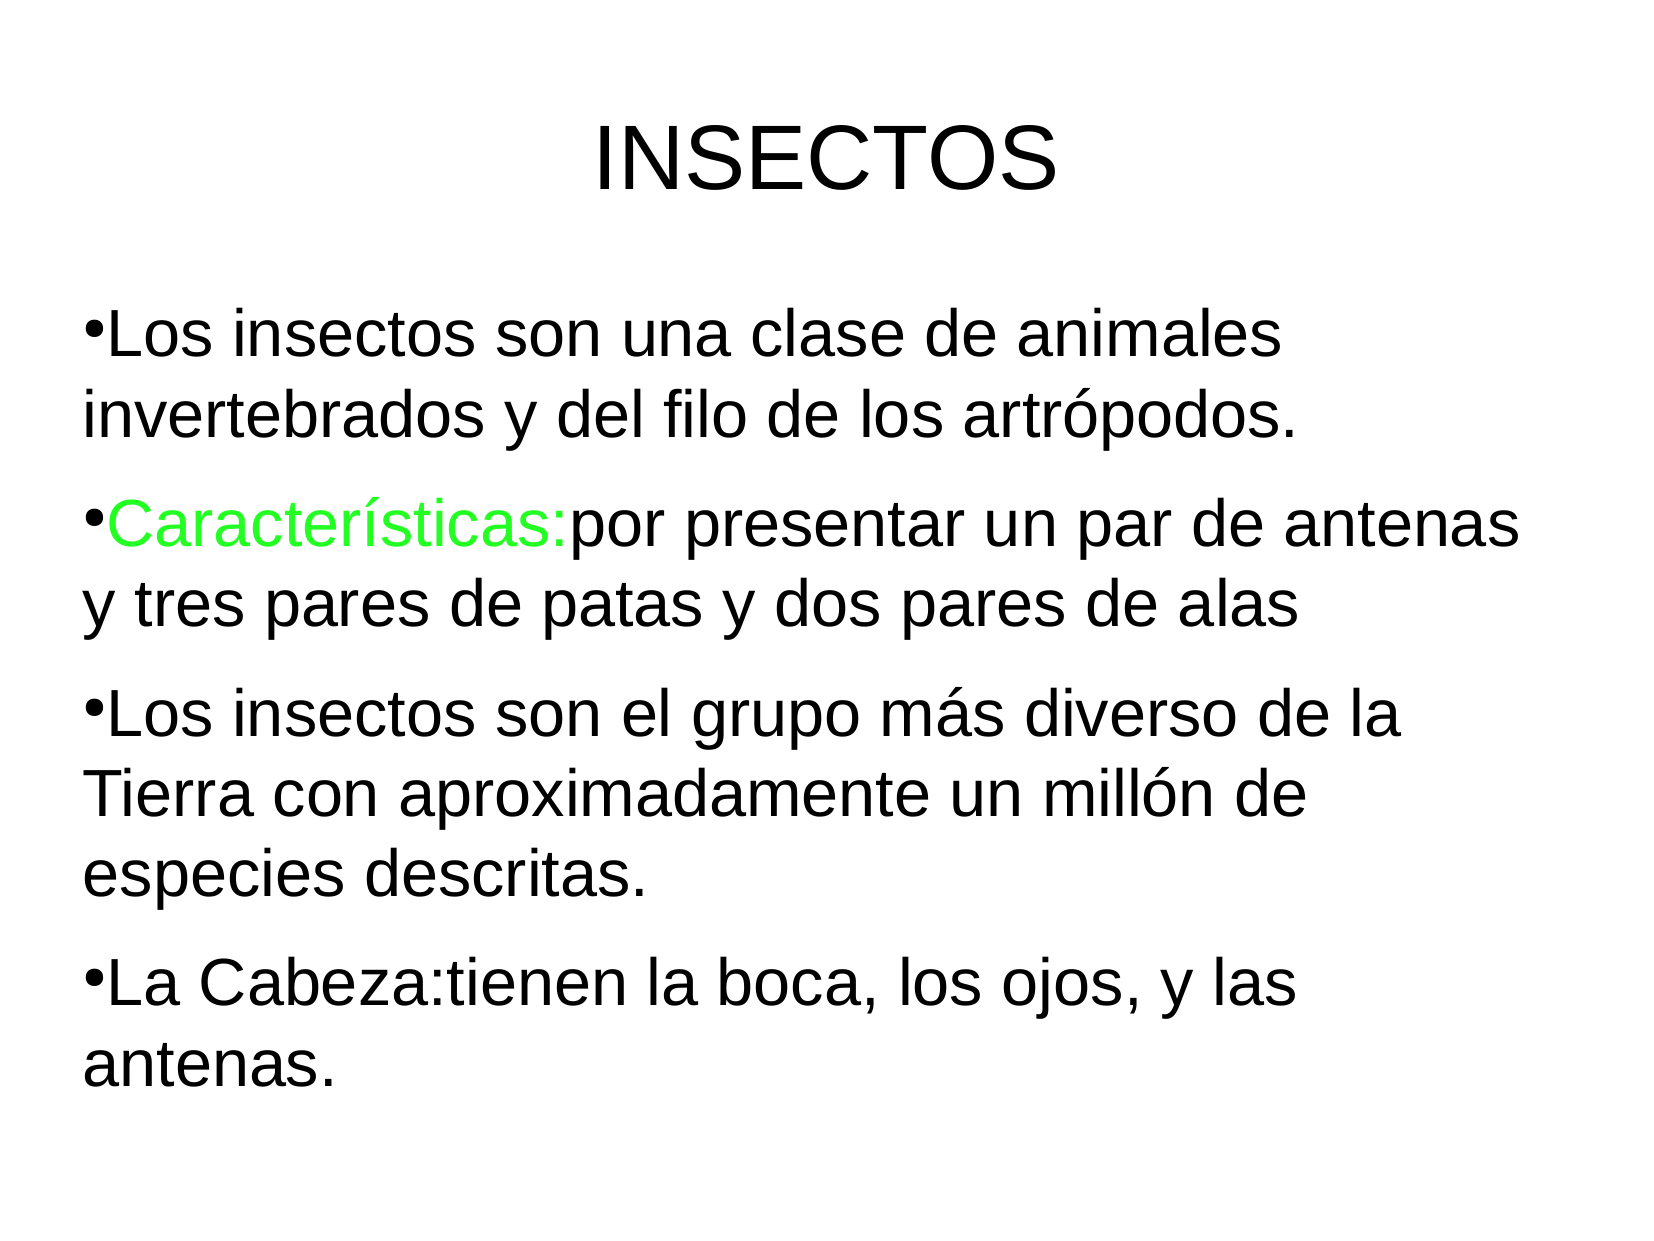

# INSECTOS
Los insectos son una clase de animales invertebrados y del filo de los artrópodos.
Características:por presentar un par de antenas y tres pares de patas y dos pares de alas
Los insectos son el grupo más diverso de la Tierra con aproximadamente un millón de especies descritas.
La Cabeza:tienen la boca, los ojos, y las antenas.